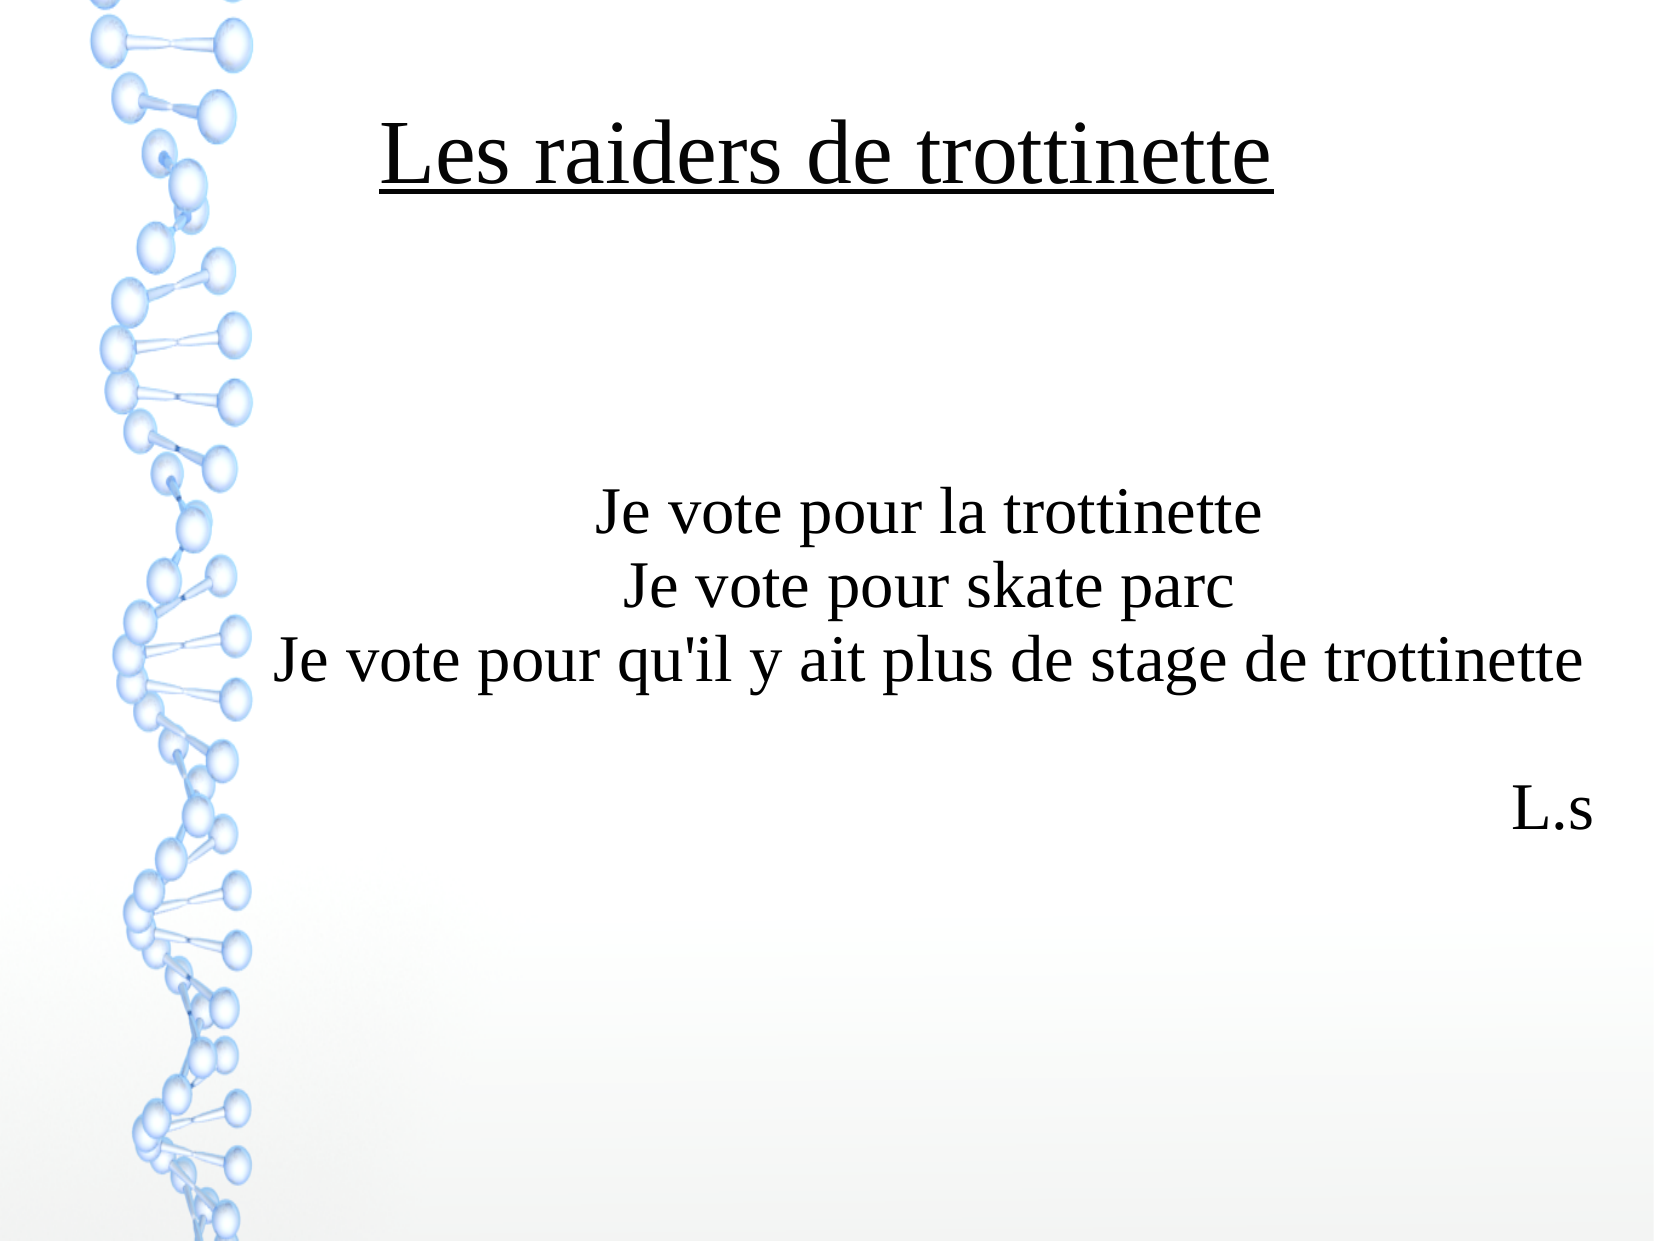

# Les raiders de trottinette
Je vote pour la trottinette
Je vote pour skate parc
Je vote pour qu'il y ait plus de stage de trottinette
L.s